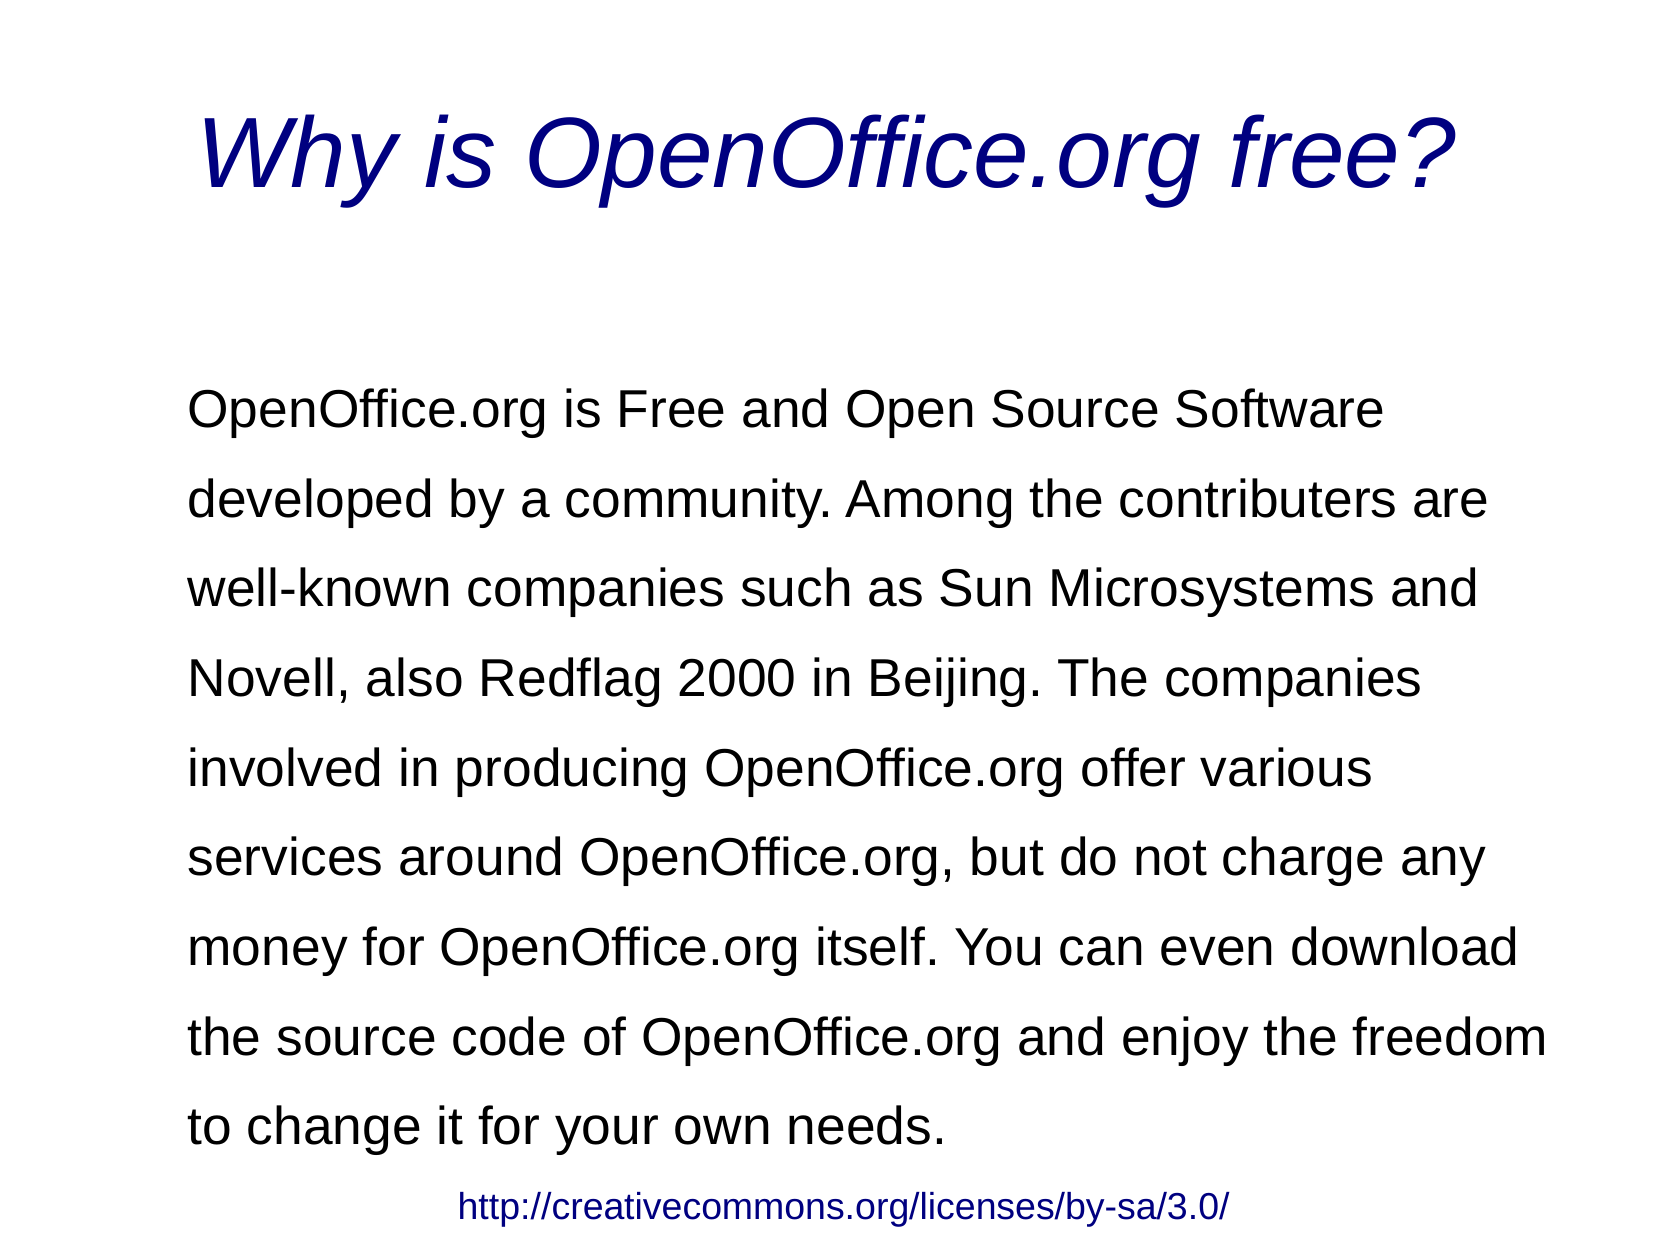

# Why is OpenOffice.org free?
OpenOffice.org is Free and Open Source Software developed by a community. Among the contributers are well-known companies such as Sun Microsystems and Novell, also Redflag 2000 in Beijing. The companies involved in producing OpenOffice.org offer various services around OpenOffice.org, but do not charge any money for OpenOffice.org itself. You can even download the source code of OpenOffice.org and enjoy the freedom to change it for your own needs.